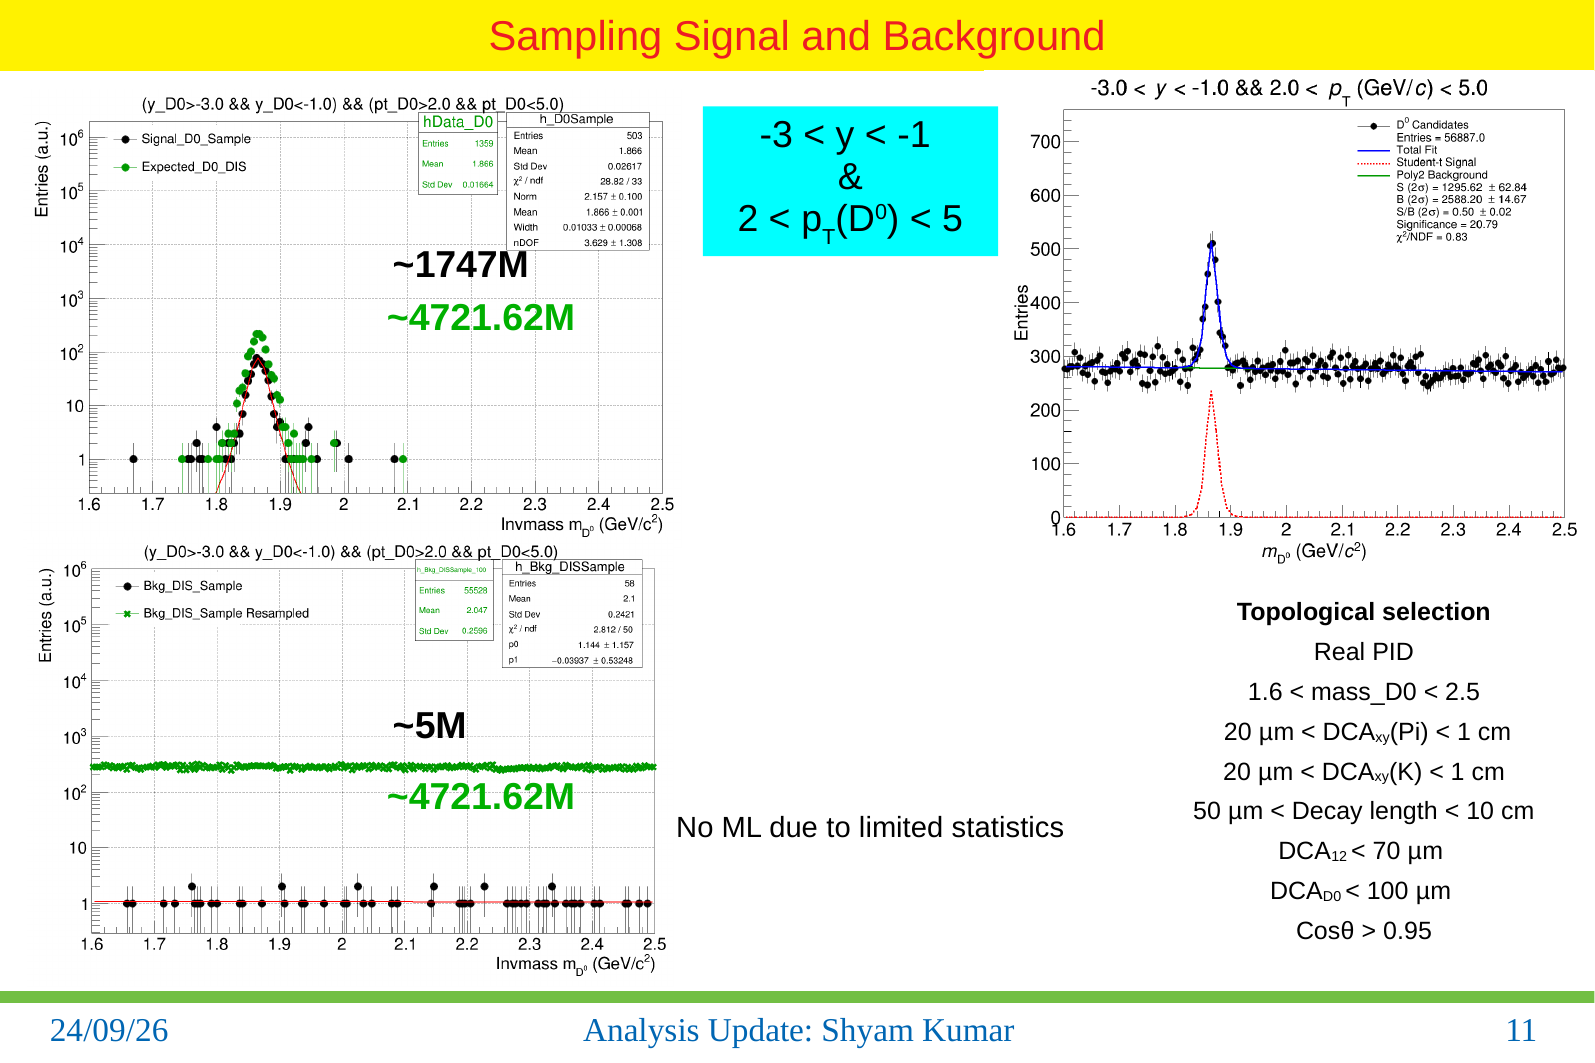

# Sampling Signal and Background
-3 < y < -1
&
 2 < pT(D0) < 5
~1747M
~4721.62M
 Topological selection
Real PID
1.6 < mass_D0 < 2.5
 20 µm < DCAxy(Pi) < 1 cm
20 µm < DCAxy(K) < 1 cm
50 µm < Decay length < 10 cm
DCA12 < 70 µm
DCAD0 < 100 µm
Cosθ > 0.95
~5M
~4721.62M
No ML due to limited statistics
Analysis Update: Shyam Kumar
11